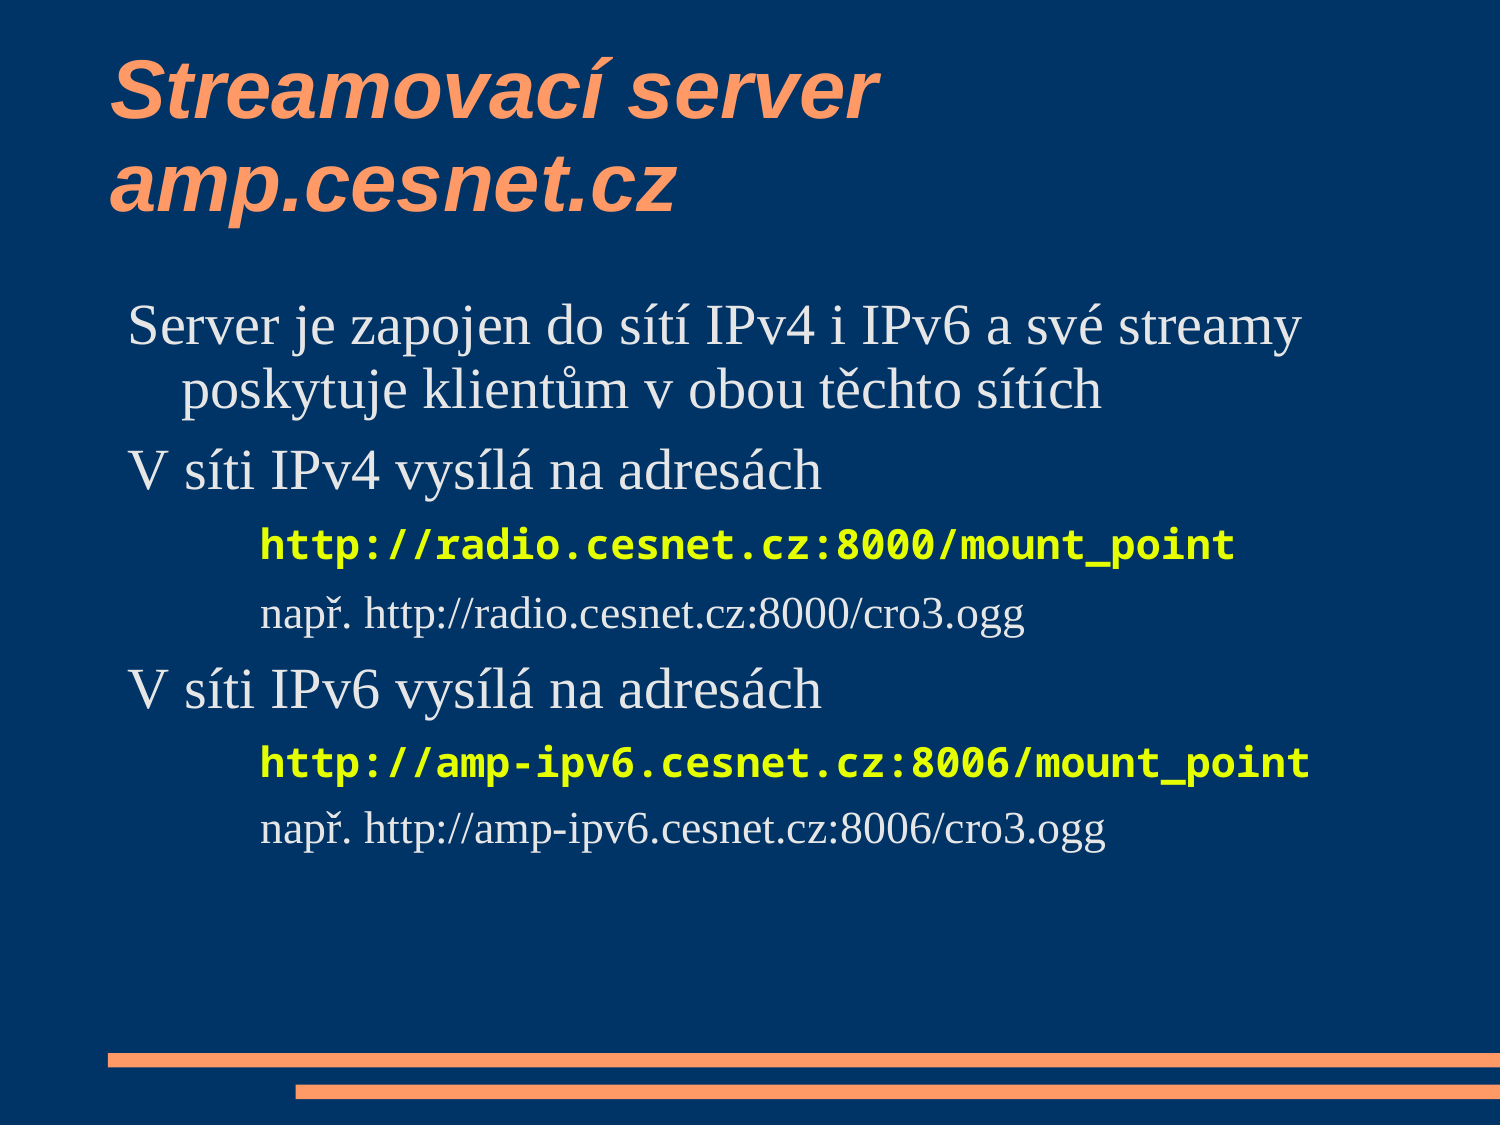

# Streamovací server amp.cesnet.cz
Server je zapojen do sítí IPv4 i IPv6 a své streamy poskytuje klientům v obou těchto sítích
V síti IPv4 vysílá na adresách
http://radio.cesnet.cz:8000/mount_point
např. http://radio.cesnet.cz:8000/cro3.ogg
V síti IPv6 vysílá na adresách
http://amp-ipv6.cesnet.cz:8006/mount_point
např. http://amp-ipv6.cesnet.cz:8006/cro3.ogg